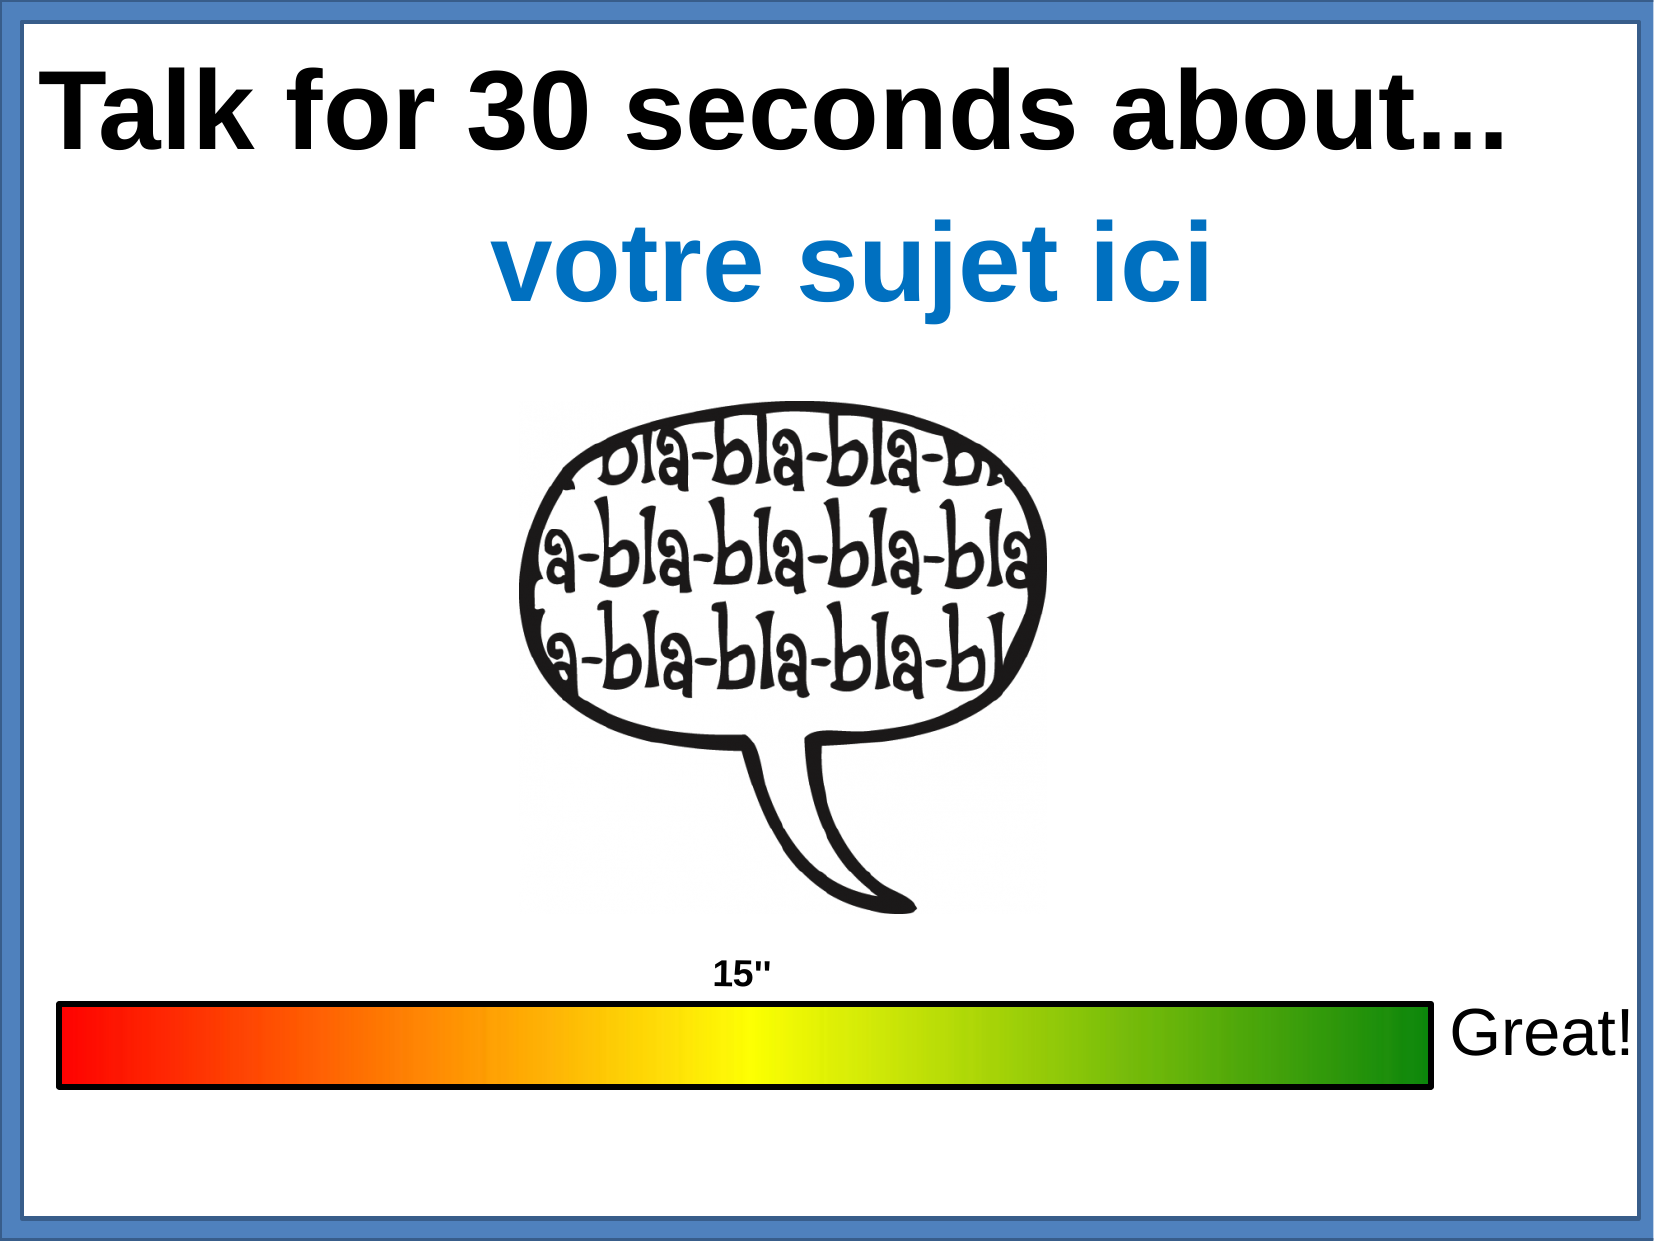

Talk for 30 seconds about...
votre sujet ici
15''
Great!